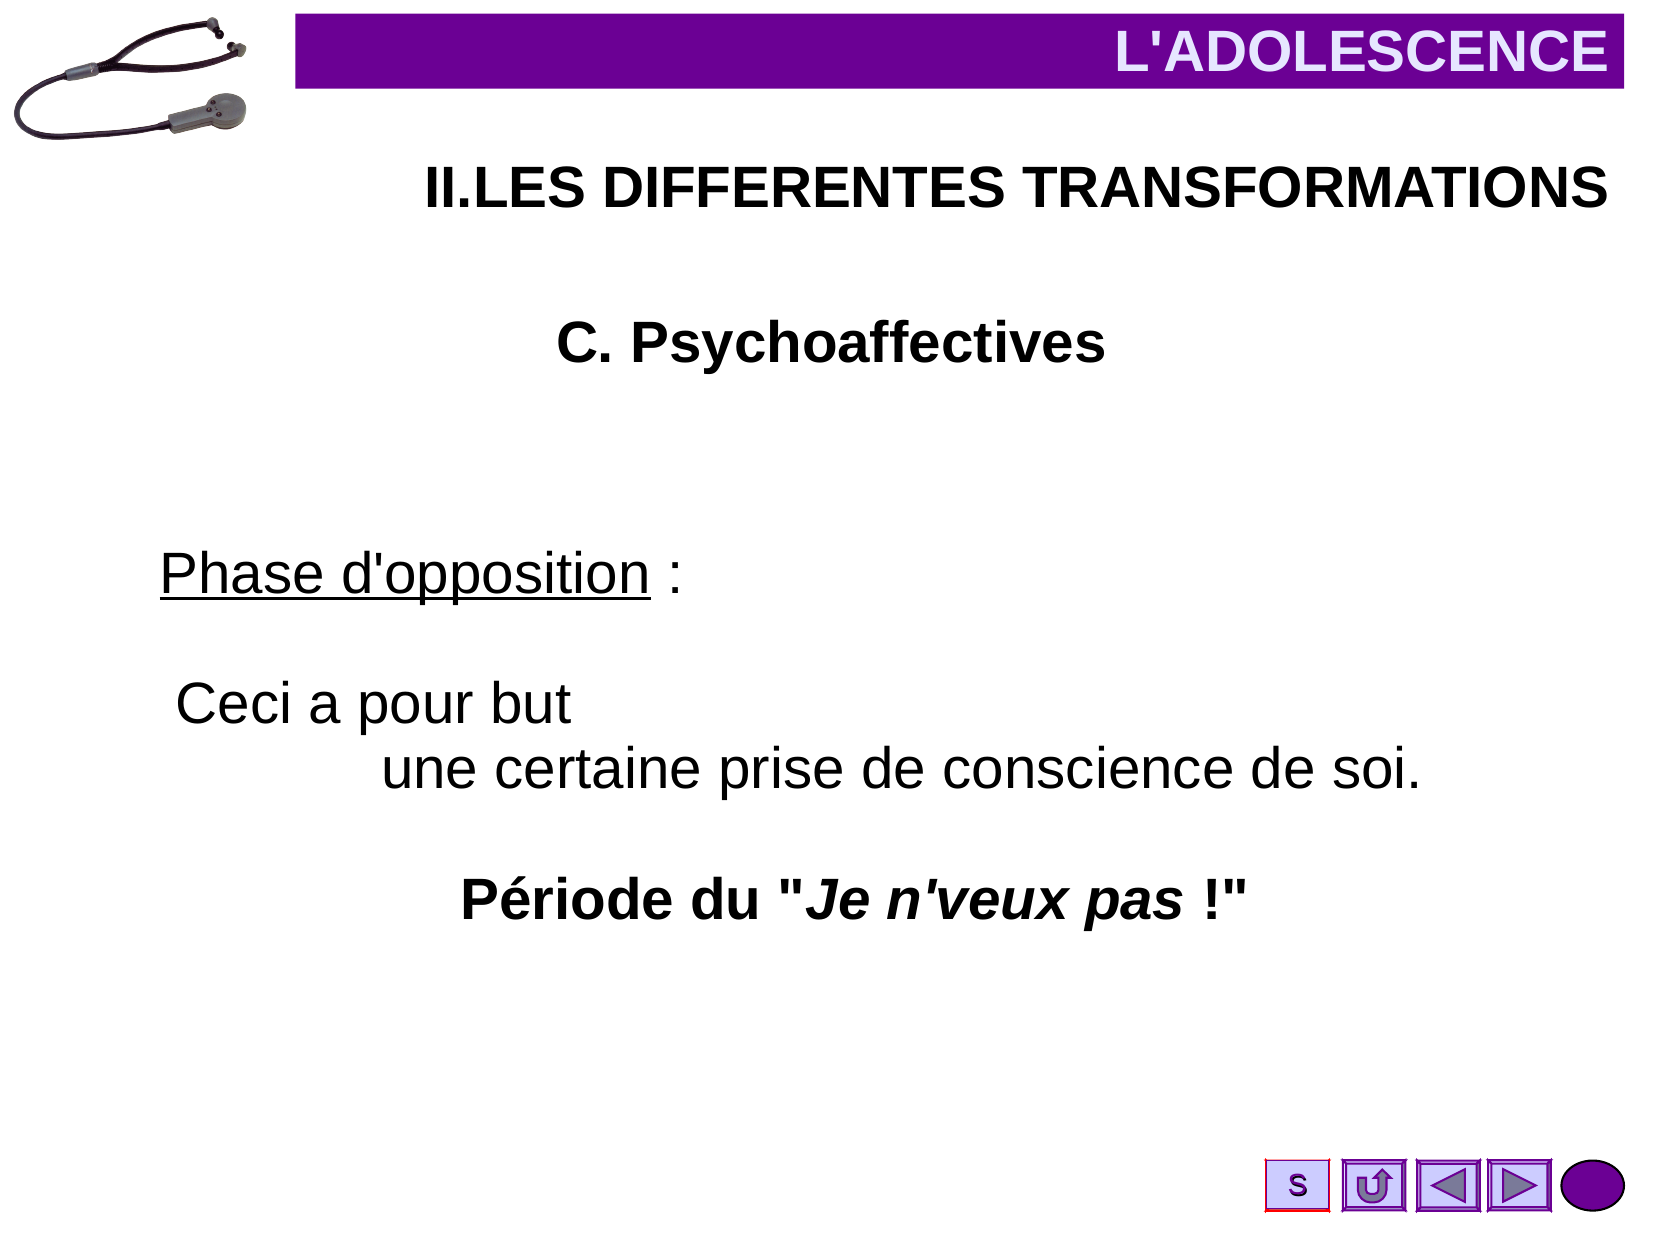

L'ADOLESCENCE
II.LES DIFFERENTES TRANSFORMATIONS
C. Psychoaffectives
Phase d'opposition :
 Ceci a pour but
			une certaine prise de conscience de soi.
Période du "Je n'veux pas !"